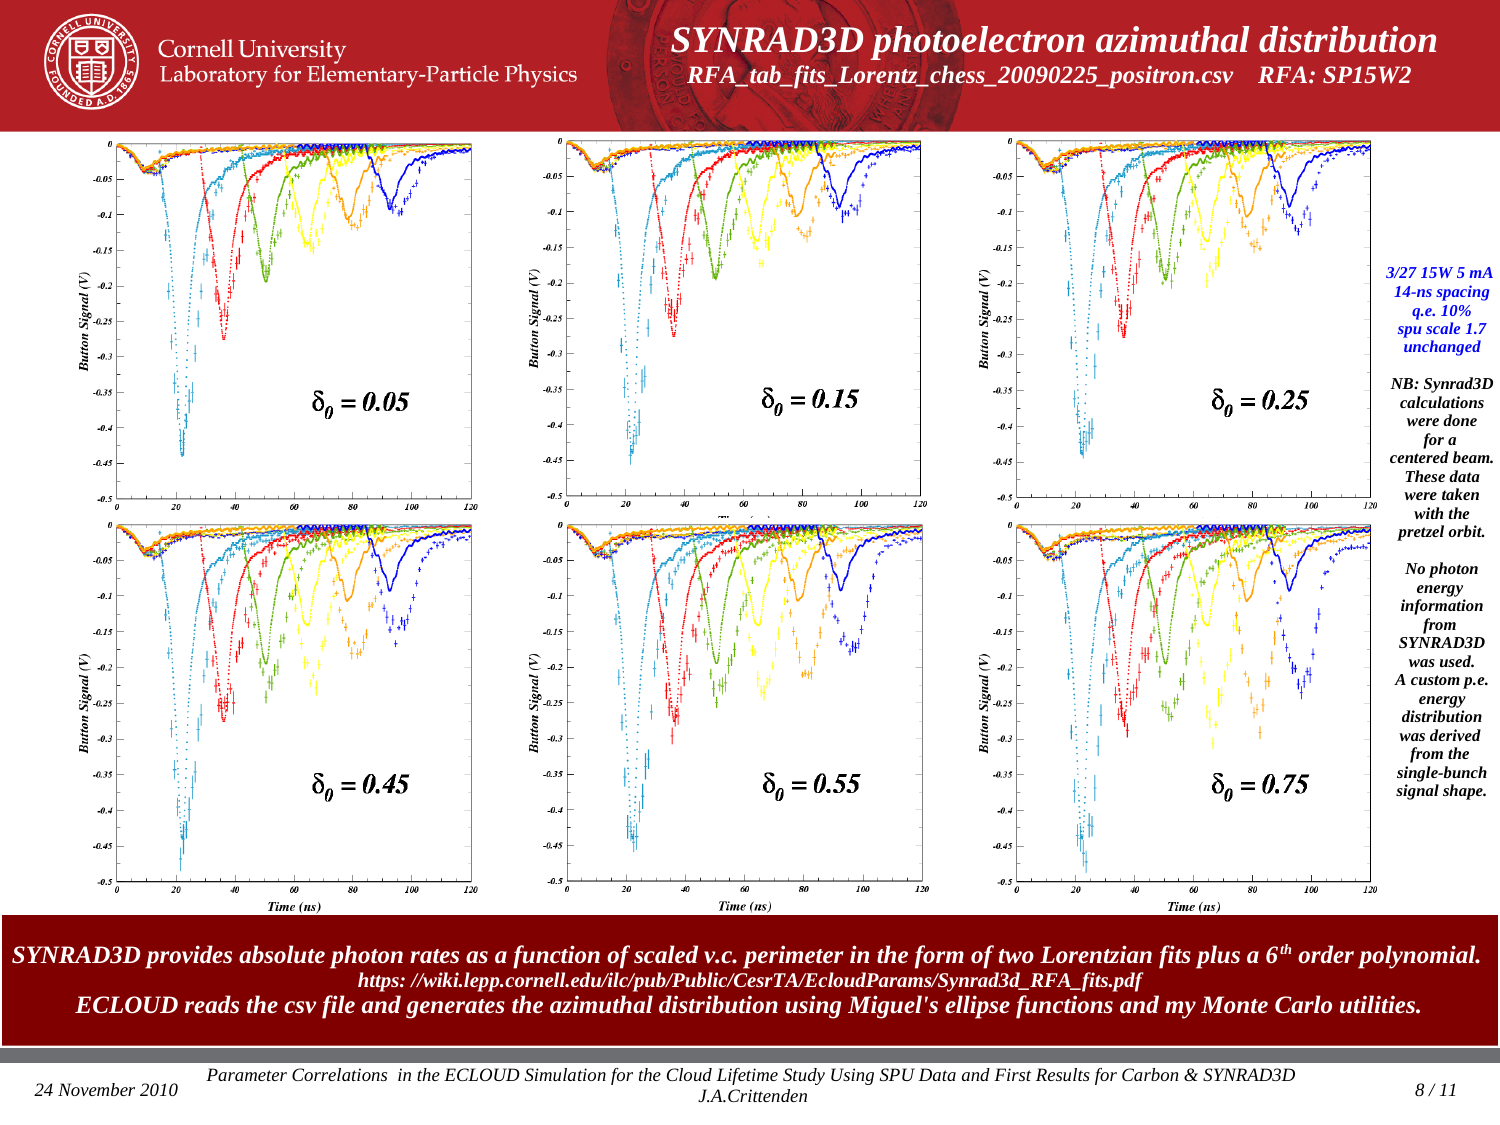

SYNRAD3D photoelectron azimuthal distribution
RFA_tab_fits_Lorentz_chess_20090225_positron.csv RFA: SP15W2
3/27 15W 5 mA
14-ns spacing
q.e. 10%
spu scale 1.7
unchanged
NB: Synrad3D
calculations
were done
for a
centered beam.
These data
were taken
with the
pretzel orbit.
No photon
energy
information
from
SYNRAD3D
was used.
A custom p.e.
energy
distribution
was derived
from the
single-bunch
signal shape.
SYNRAD3D provides absolute photon rates as a function of scaled v.c. perimeter in the form of two Lorentzian fits plus a 6th order polynomial.
https: //wiki.lepp.cornell.edu/ilc/pub/Public/CesrTA/EcloudParams/Synrad3d_RFA_fits.pdf
ECLOUD reads the csv file and generates the azimuthal distribution using Miguel's ellipse functions and my Monte Carlo utilities.